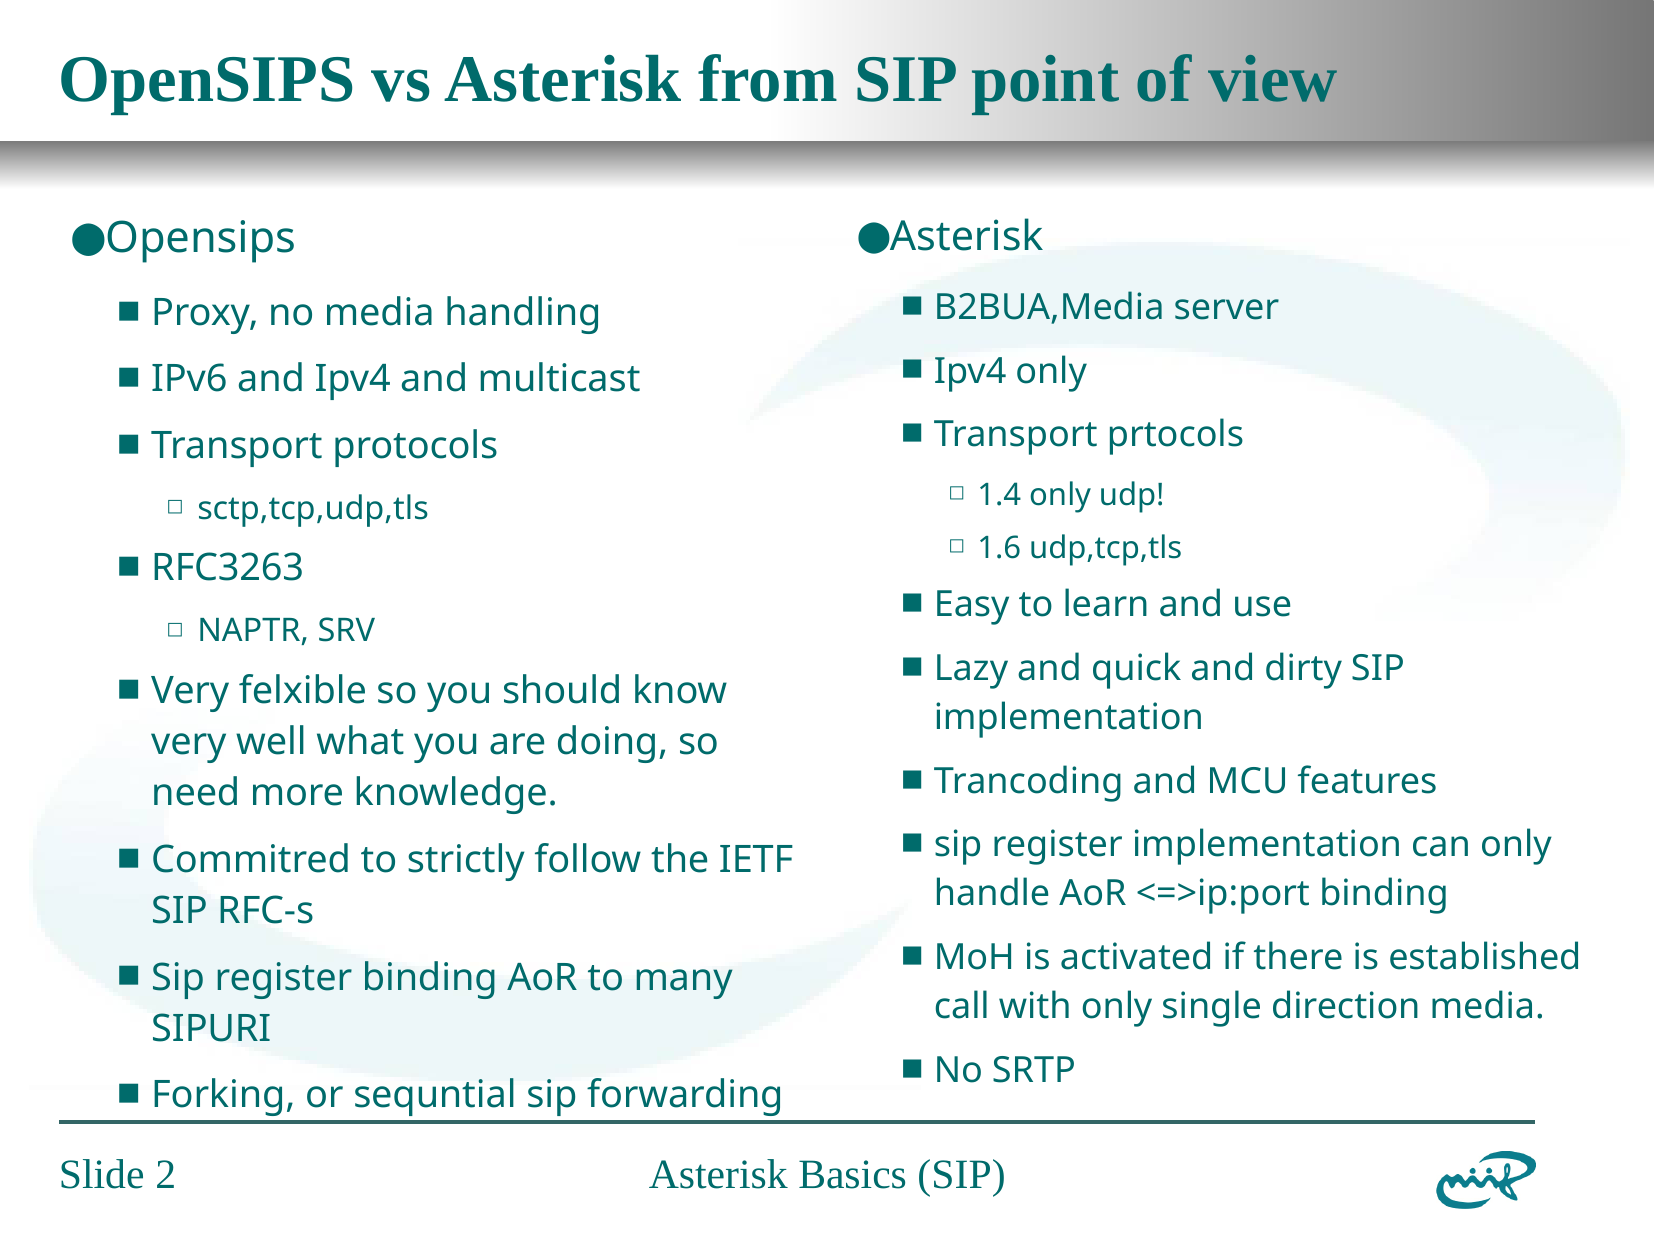

# OpenSIPS vs Asterisk from SIP point of view
Opensips
Proxy, no media handling
IPv6 and Ipv4 and multicast
Transport protocols
sctp,tcp,udp,tls
RFC3263
NAPTR, SRV
Very felxible so you should know very well what you are doing, so need more knowledge.
Commitred to strictly follow the IETF SIP RFC-s
Sip register binding AoR to many SIPURI
Forking, or sequntial sip forwarding
Asterisk
B2BUA,Media server
Ipv4 only
Transport prtocols
1.4 only udp!
1.6 udp,tcp,tls
Easy to learn and use
Lazy and quick and dirty SIP implementation
Trancoding and MCU features
sip register implementation can only handle AoR <=>ip:port binding
MoH is activated if there is established call with only single direction media.
No SRTP
2
Asterisk Basics (SIP)